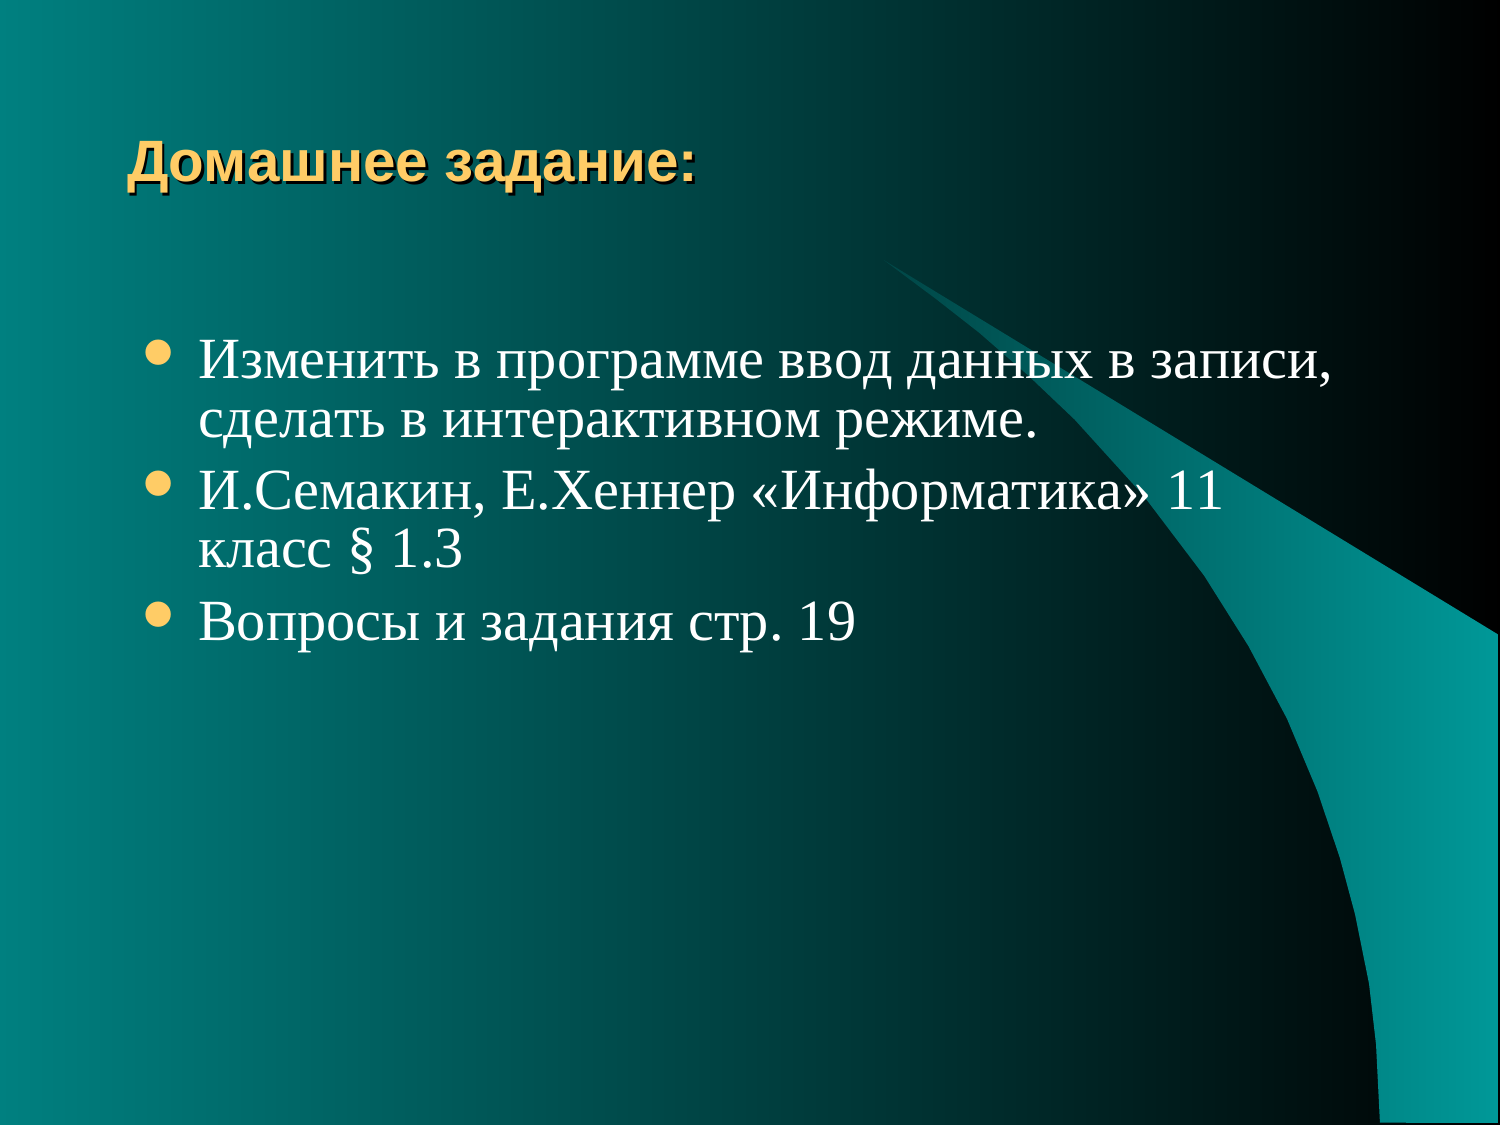

# Домашнее задание:
Изменить в программе ввод данных в записи, сделать в интерактивном режиме.
И.Семакин, Е.Хеннер «Информатика» 11 класс § 1.3
Вопросы и задания стр. 19